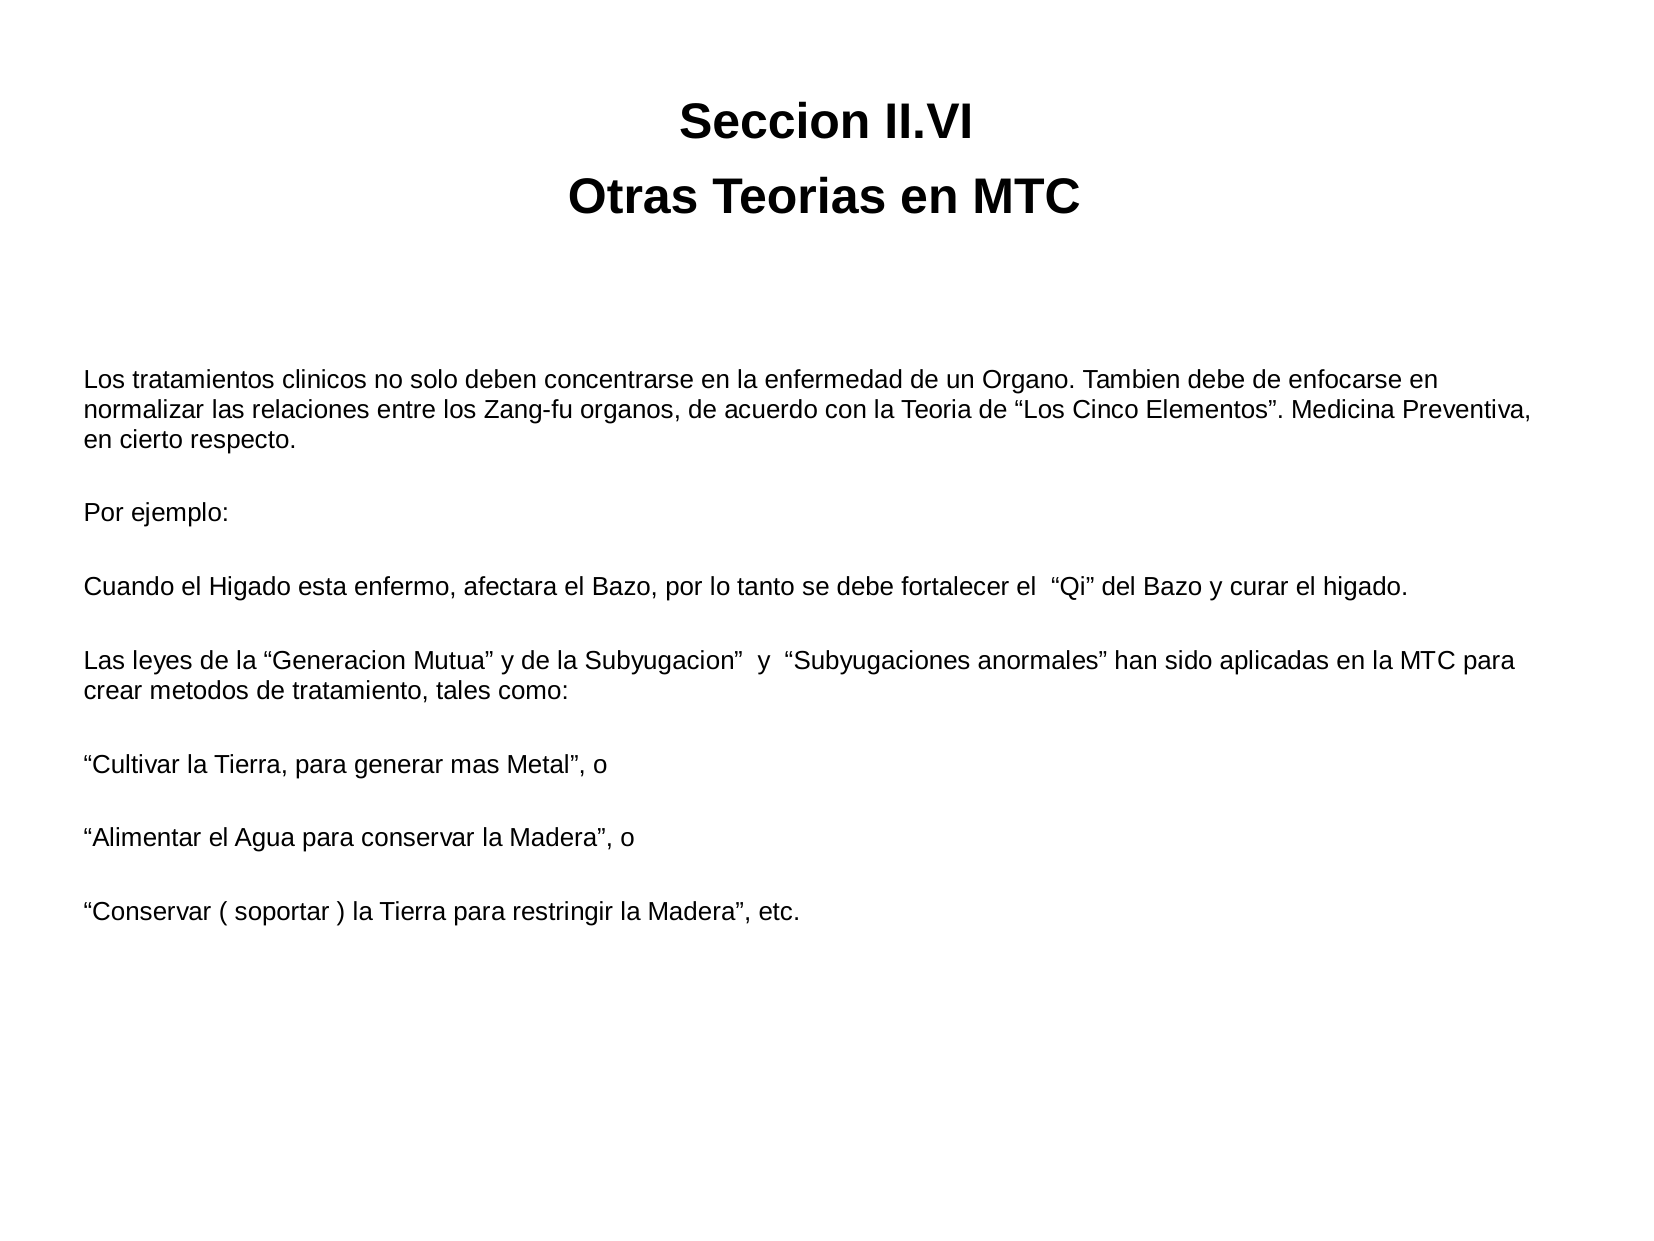

# Seccion II.VI Otras Teorias en MTC